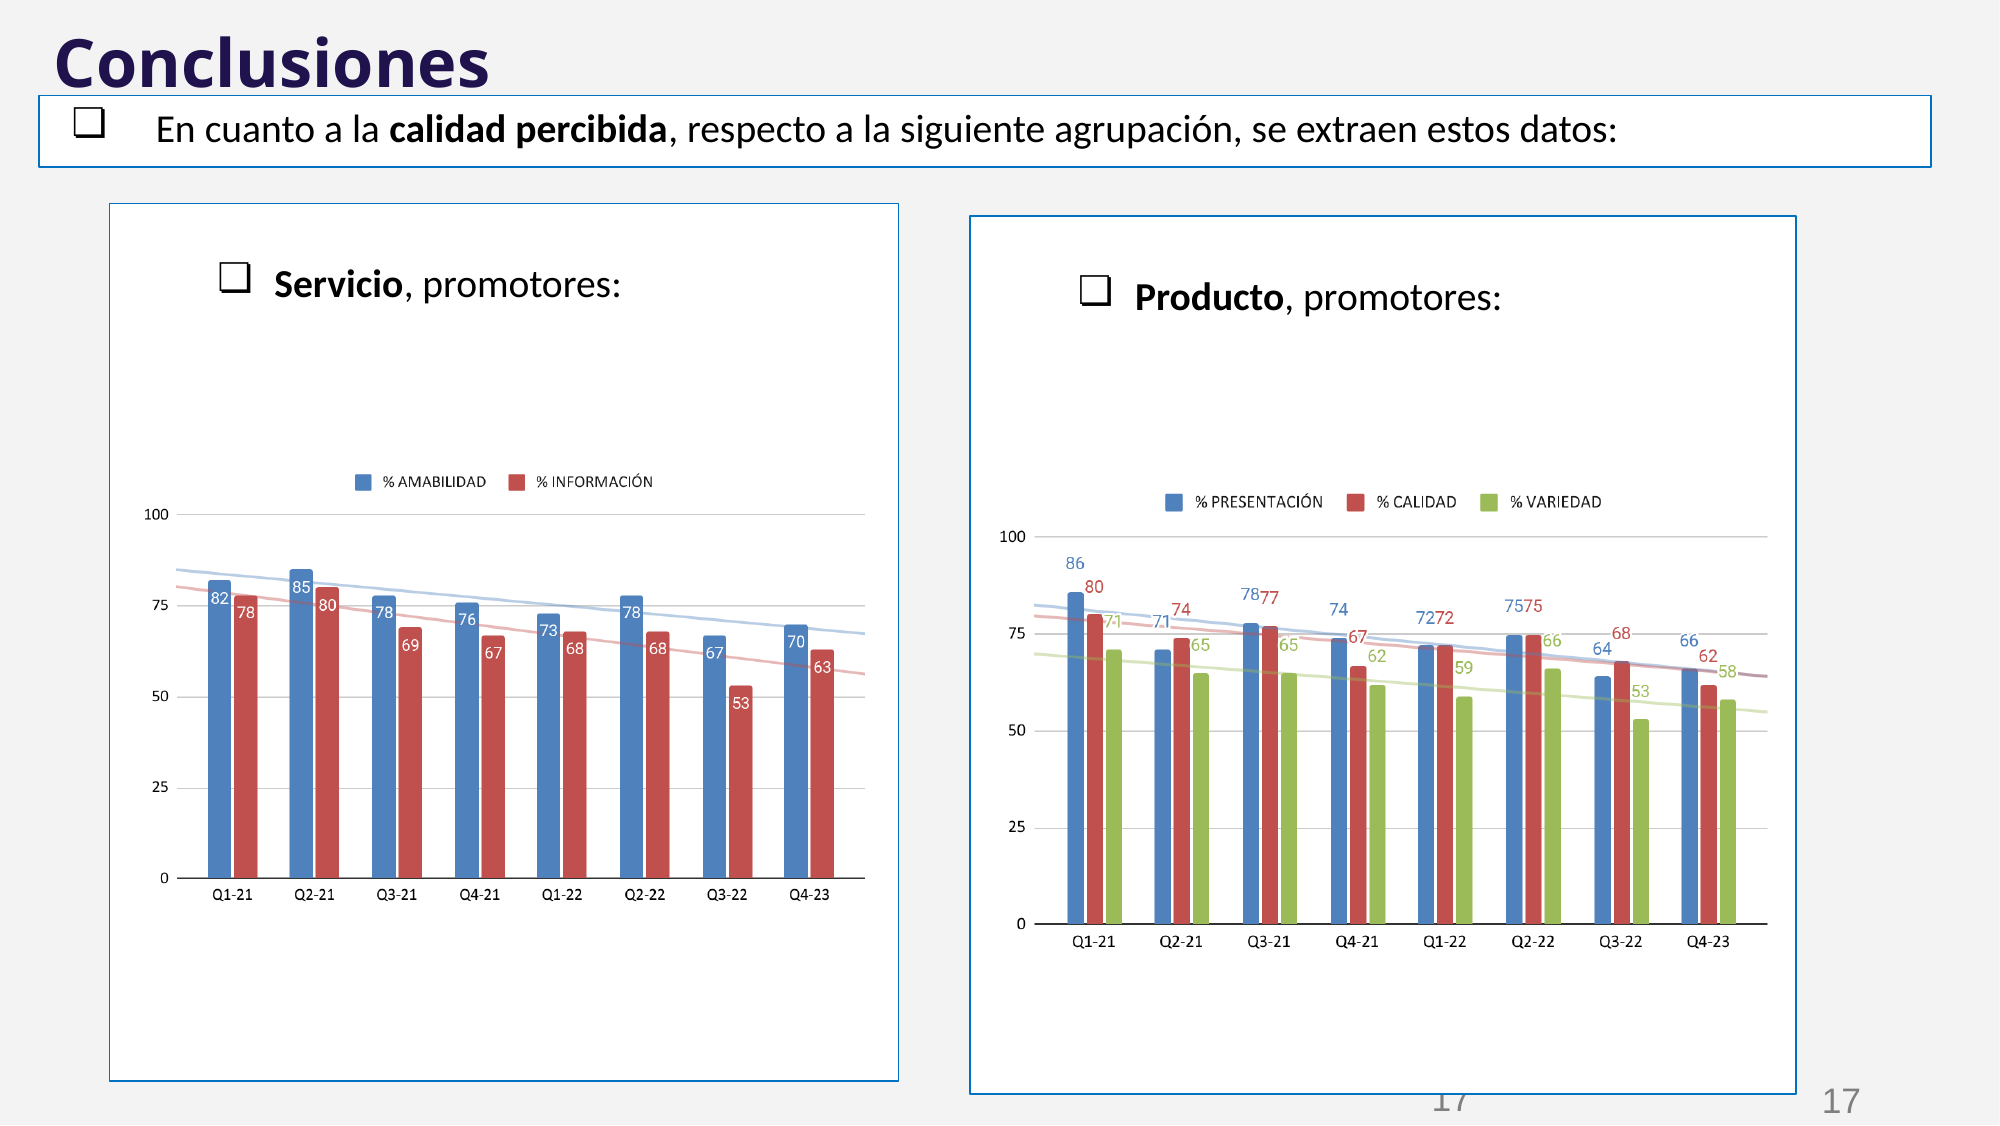

Conclusiones
 En cuanto a la calidad percibida, respecto a la siguiente agrupación, se extraen estos datos:
Servicio, promotores:
Producto, promotores: